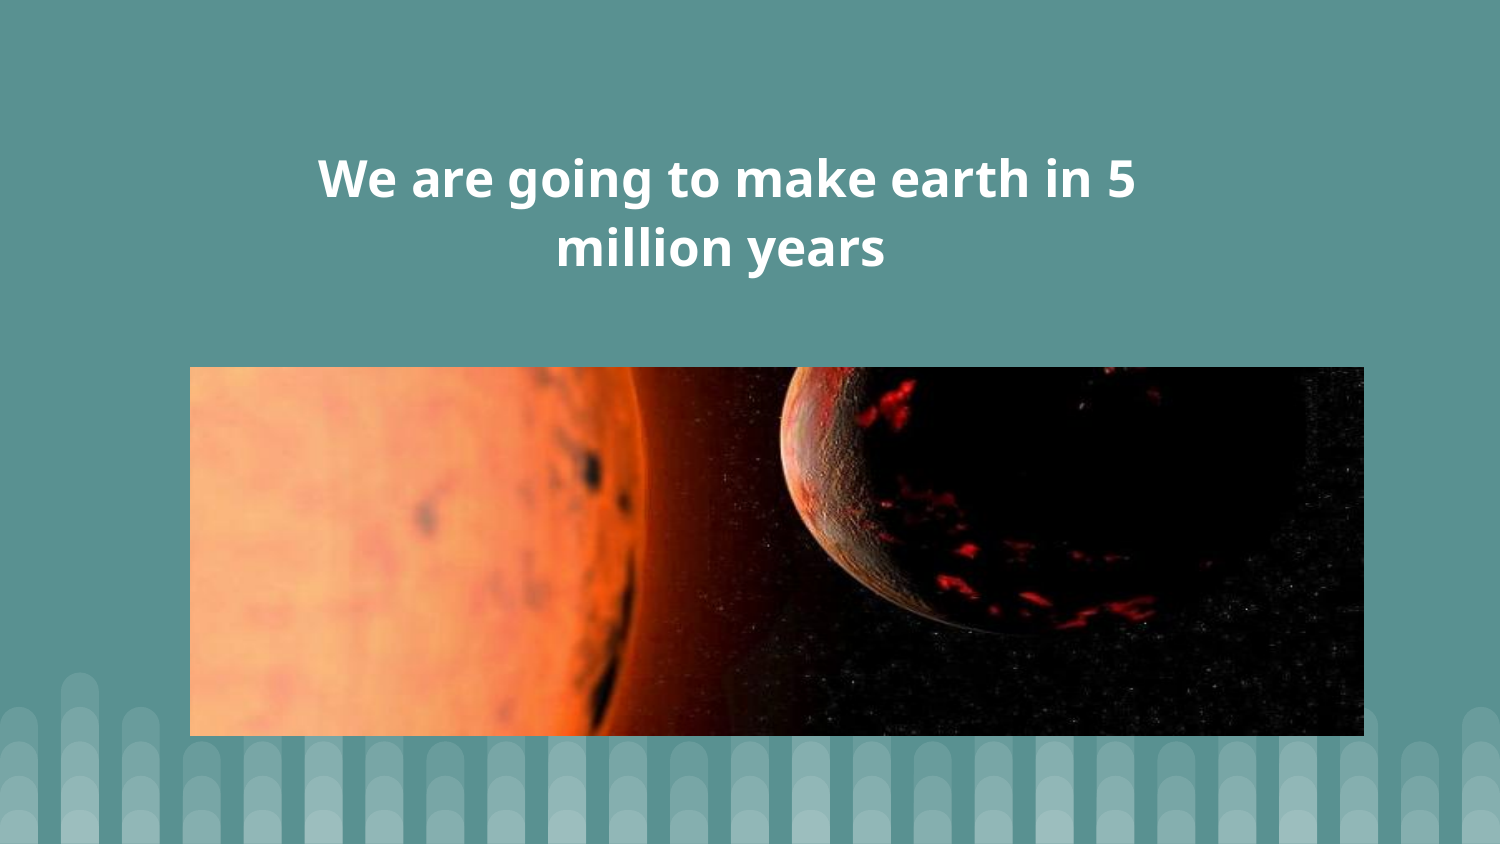

# We are going to make earth in 5 million years